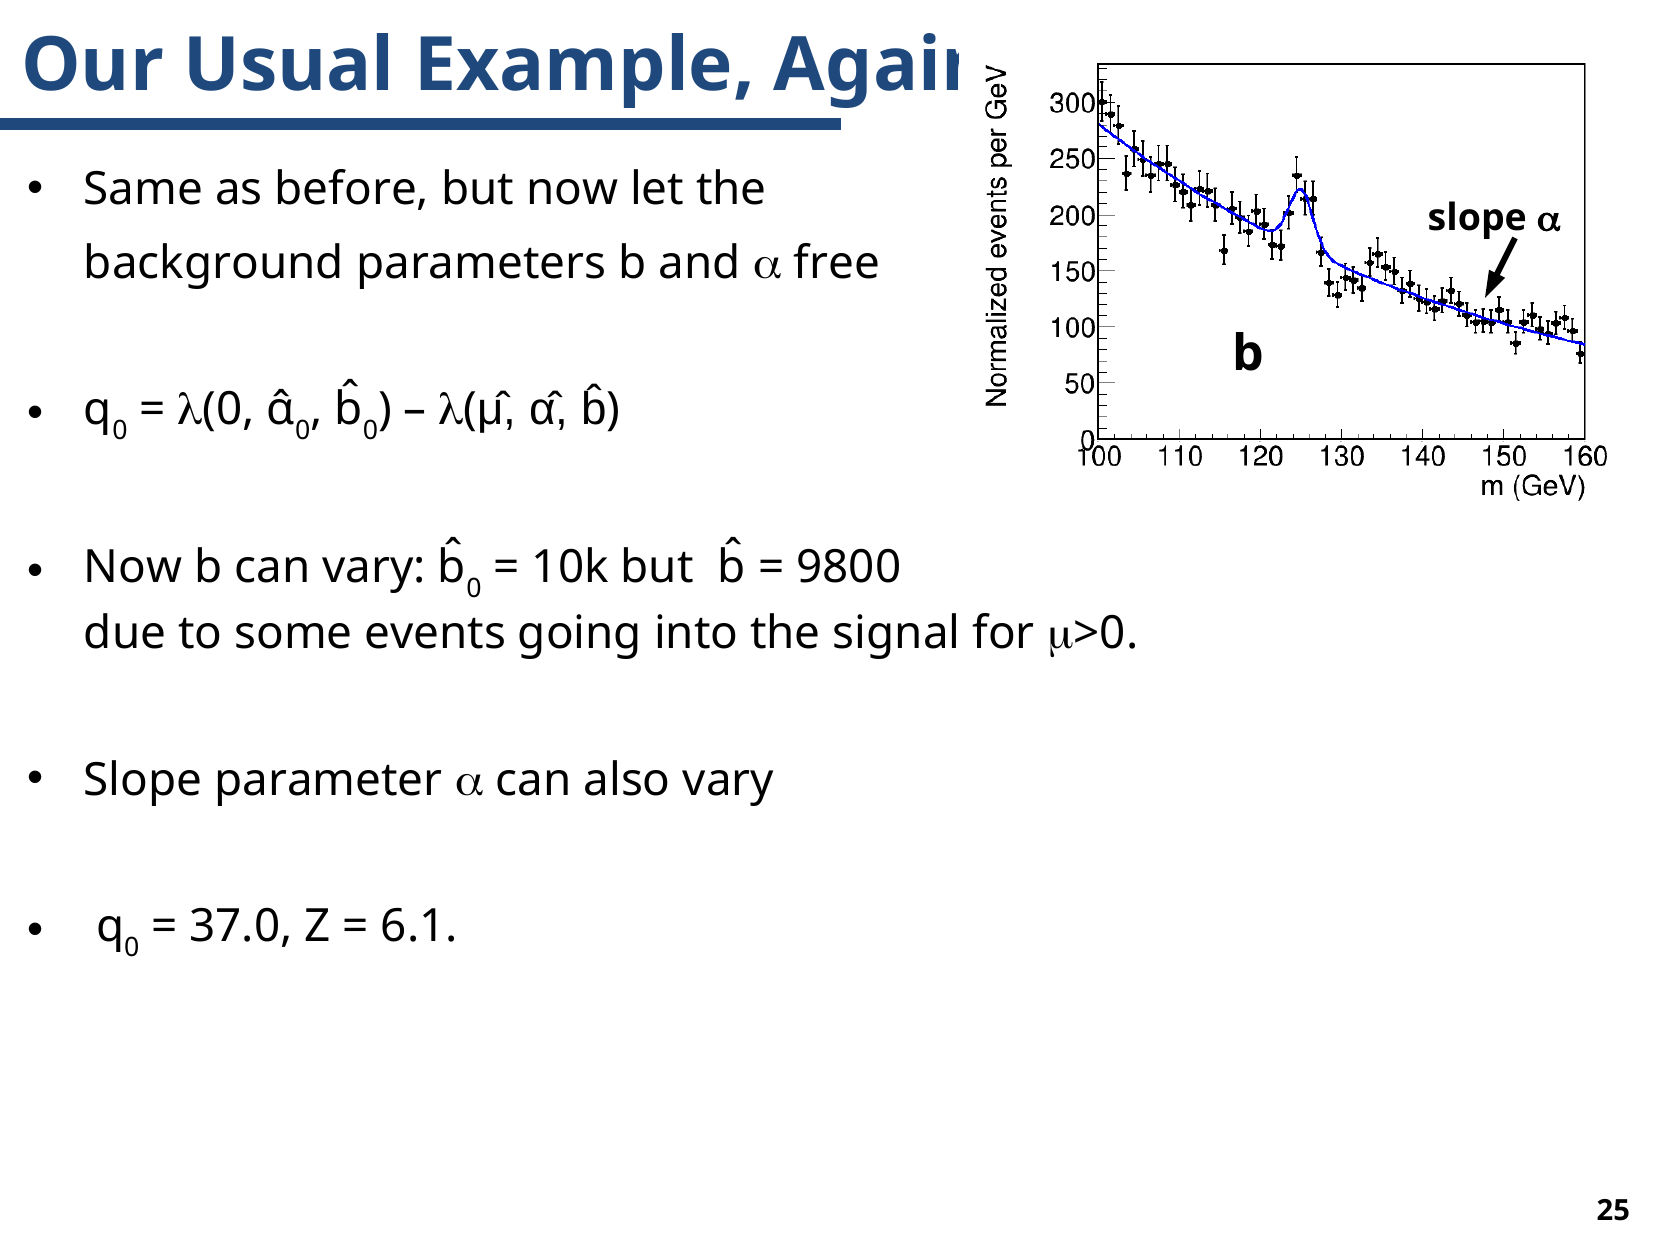

# Our Usual Example, Again
Same as before, but now let the
background parameters b and a free
q0 = l(0, α̂0, b̂0) – l(μ̂, α̂, b̂)
Now b can vary: b̂0 = 10k but b̂ = 9800
due to some events going into the signal for m>0.
Slope parameter a can also vary
 q0 = 37.0, Z = 6.1.
slope a
b
25